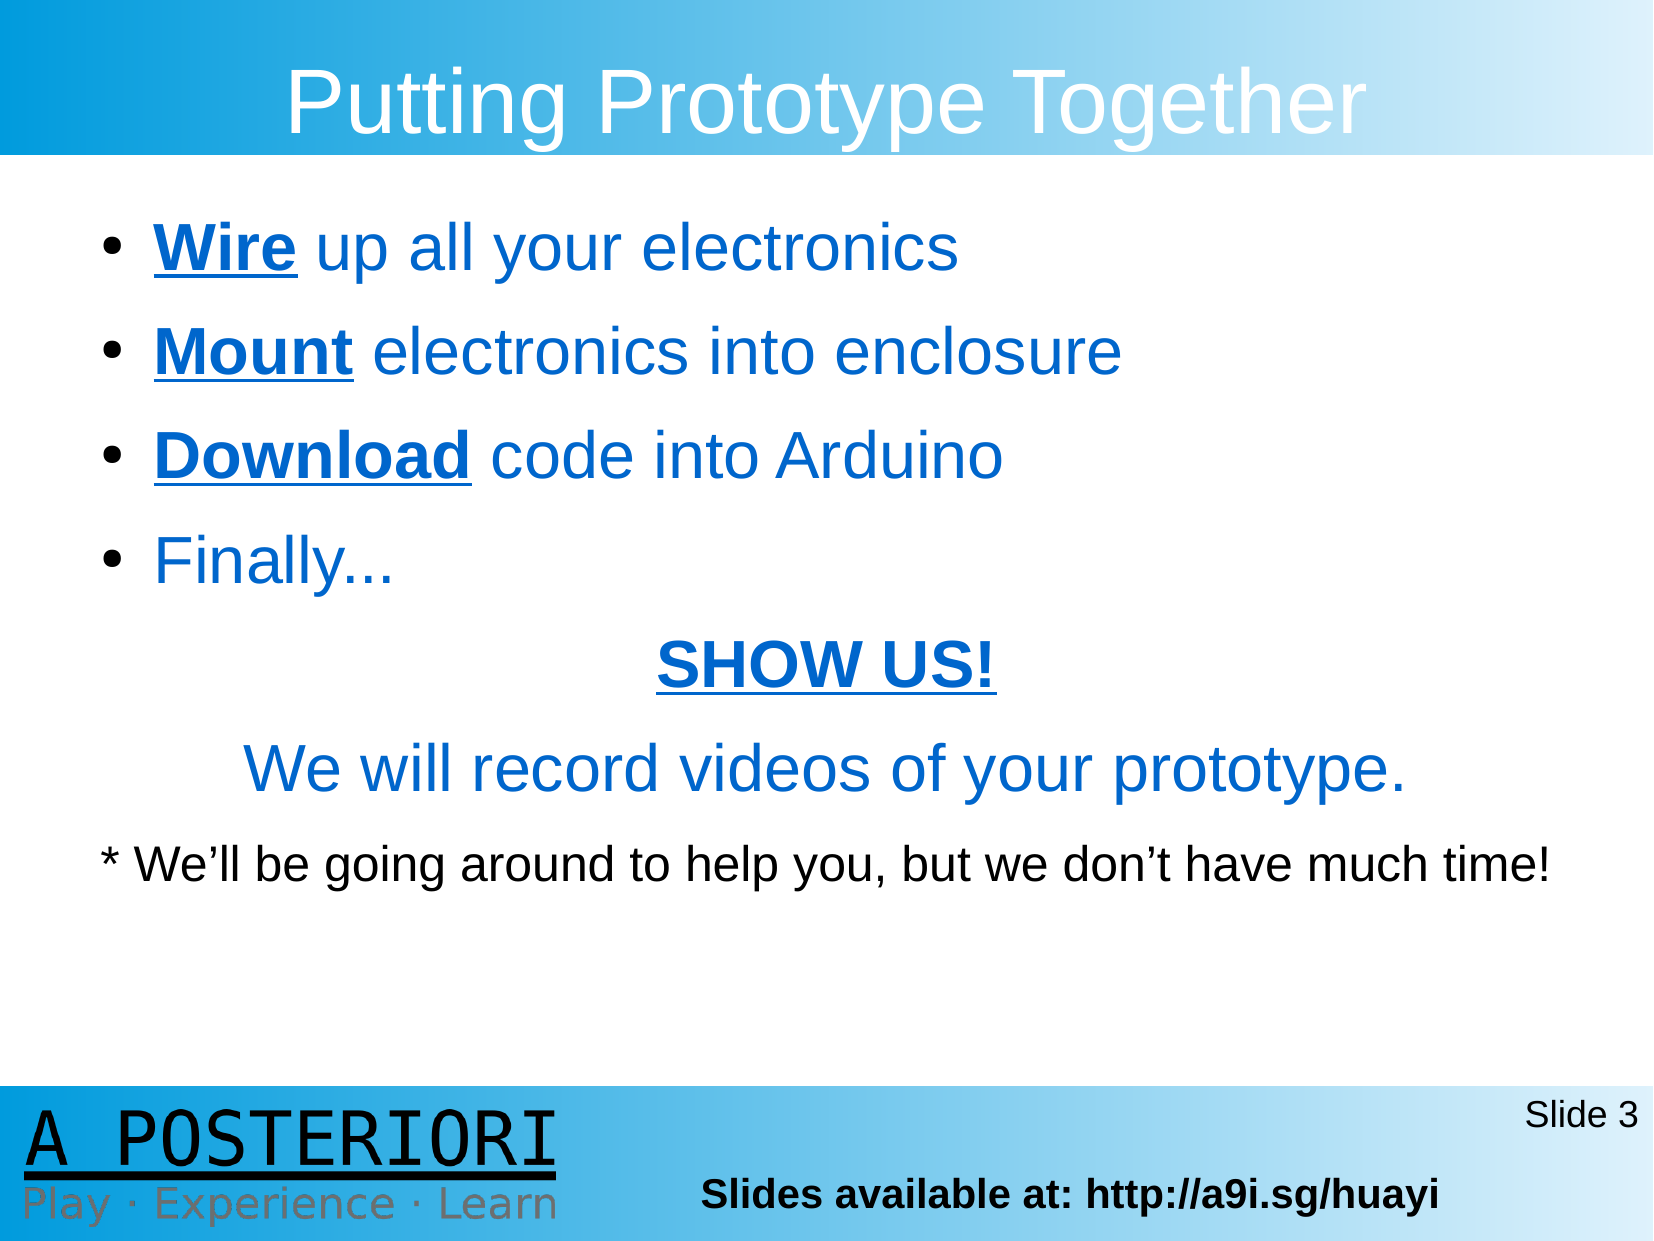

# Putting Prototype Together
Wire up all your electronics
Mount electronics into enclosure
Download code into Arduino
Finally...
SHOW US!
We will record videos of your prototype.
* We’ll be going around to help you, but we don’t have much time!